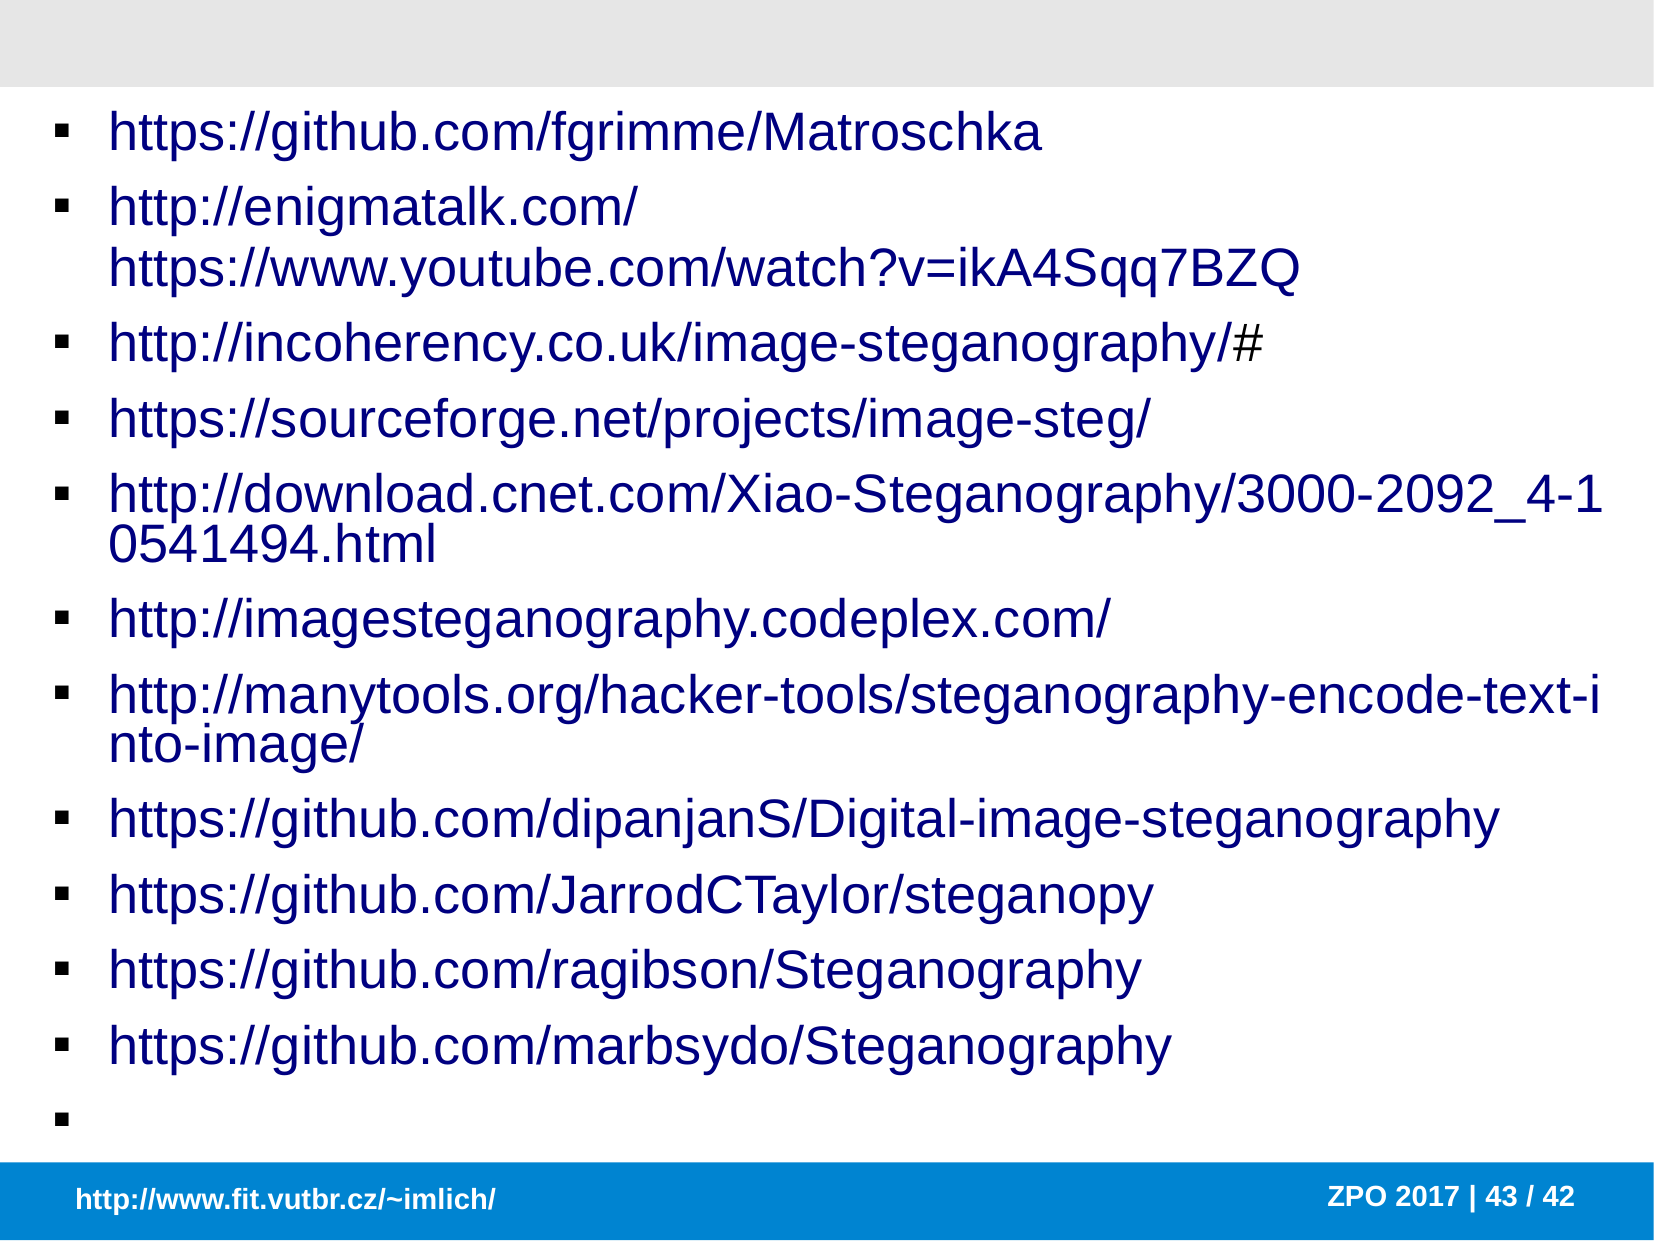

#
https://github.com/fgrimme/Matroschka
http://enigmatalk.com/ https://www.youtube.com/watch?v=ikA4Sqq7BZQ
http://incoherency.co.uk/image-steganography/#
https://sourceforge.net/projects/image-steg/
http://download.cnet.com/Xiao-Steganography/3000-2092_4-10541494.html
http://imagesteganography.codeplex.com/
http://manytools.org/hacker-tools/steganography-encode-text-into-image/
https://github.com/dipanjanS/Digital-image-steganography
https://github.com/JarrodCTaylor/steganopy
https://github.com/ragibson/Steganography
https://github.com/marbsydo/Steganography